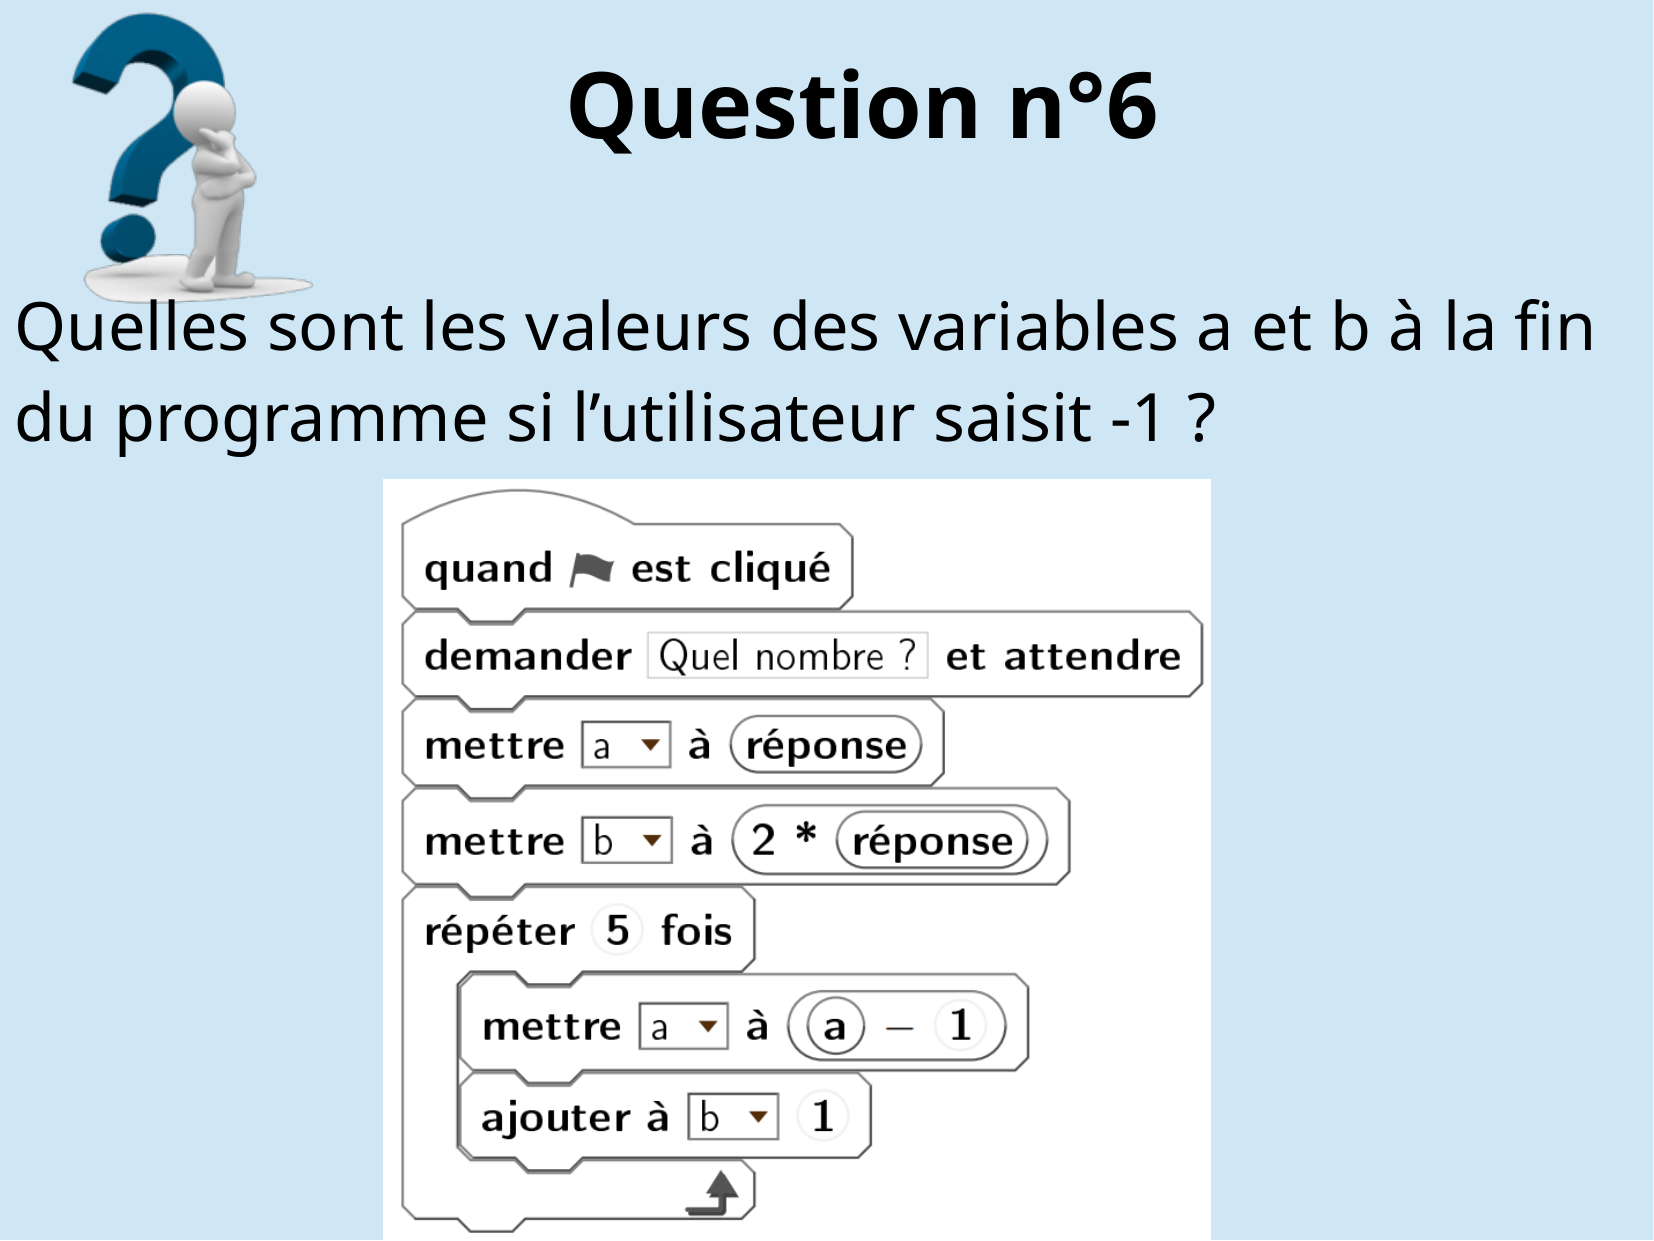

# Question n°6
Quelles sont les valeurs des variables a et b à la fin du programme si l’utilisateur saisit -1 ?